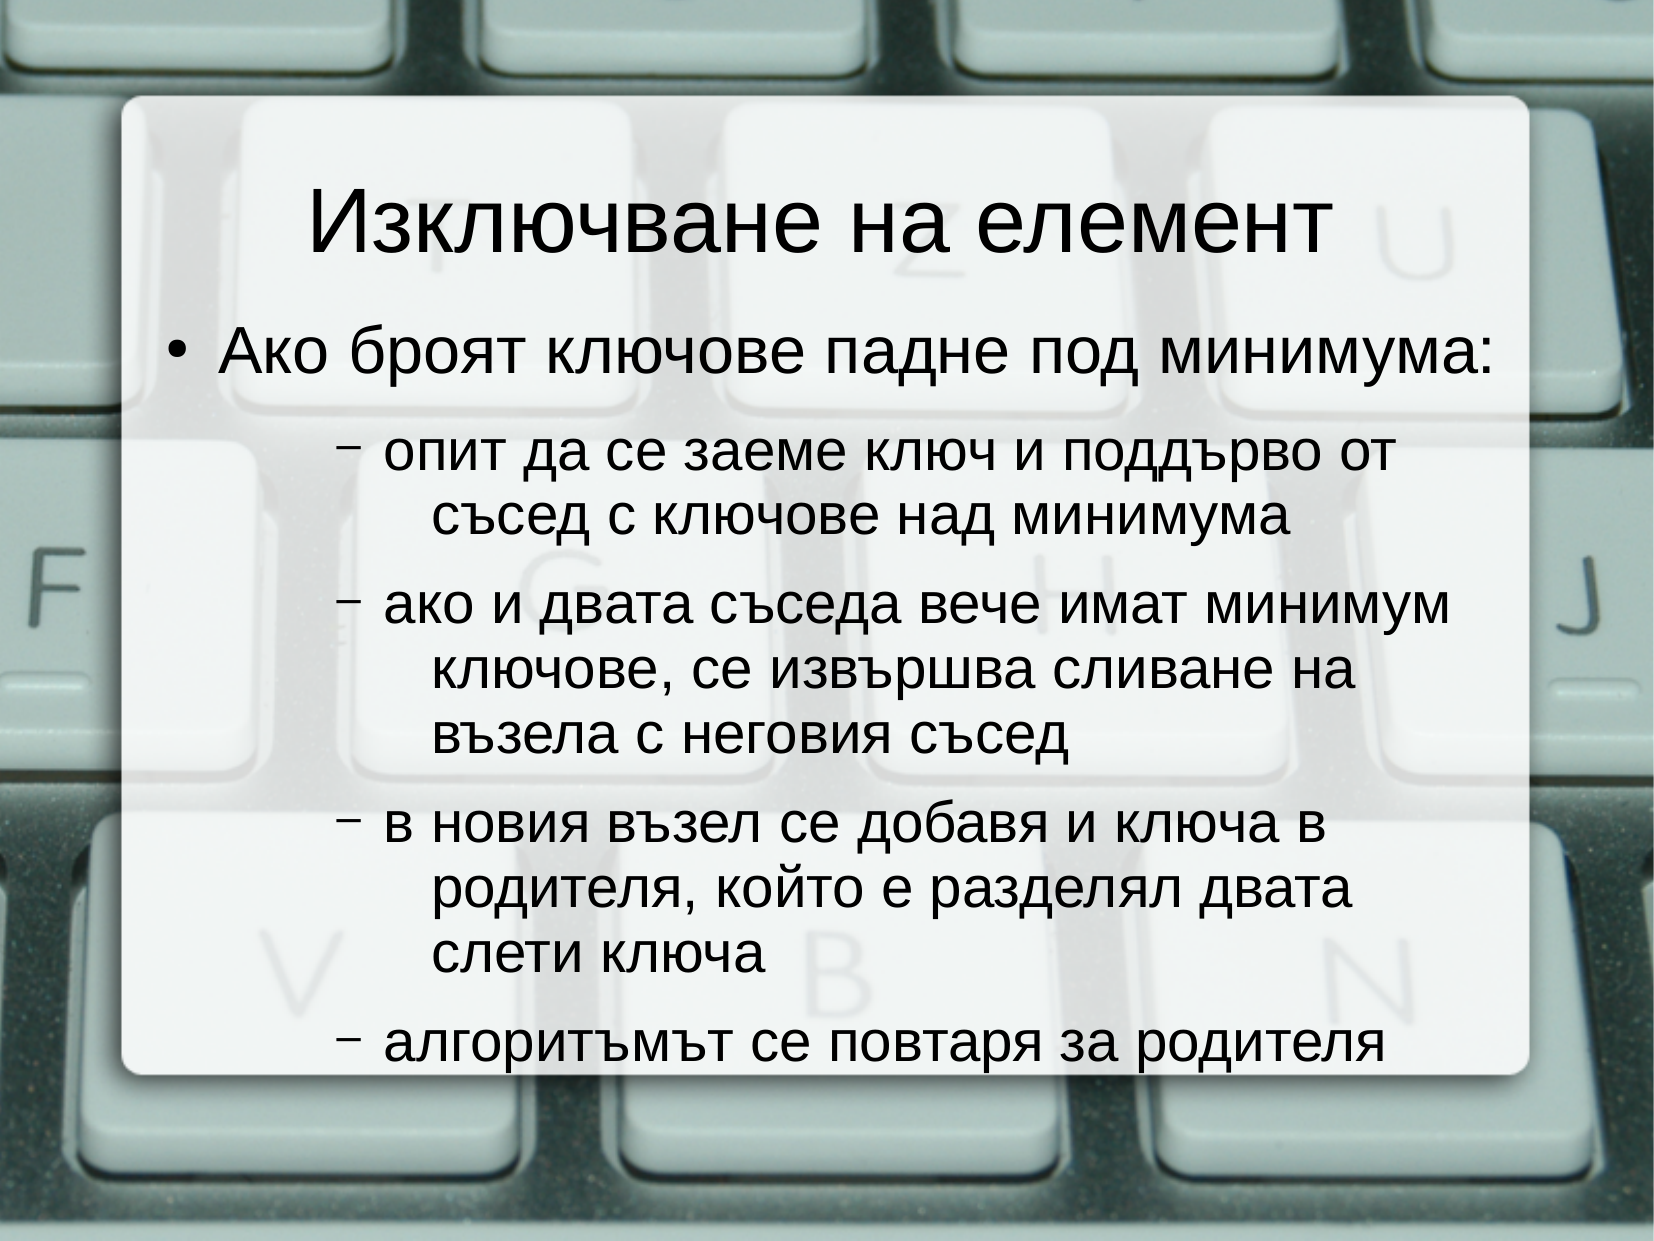

# Изключване на елемент
Ако броят ключове падне под минимума:
опит да се заеме ключ и поддърво от съсед с ключове над минимума
ако и двата съседа вече имат минимум ключове, се извършва сливане на възела с неговия съсед
в новия възел се добавя и ключа в родителя, който е разделял двата слети ключа
алгоритъмът се повтаря за родителя